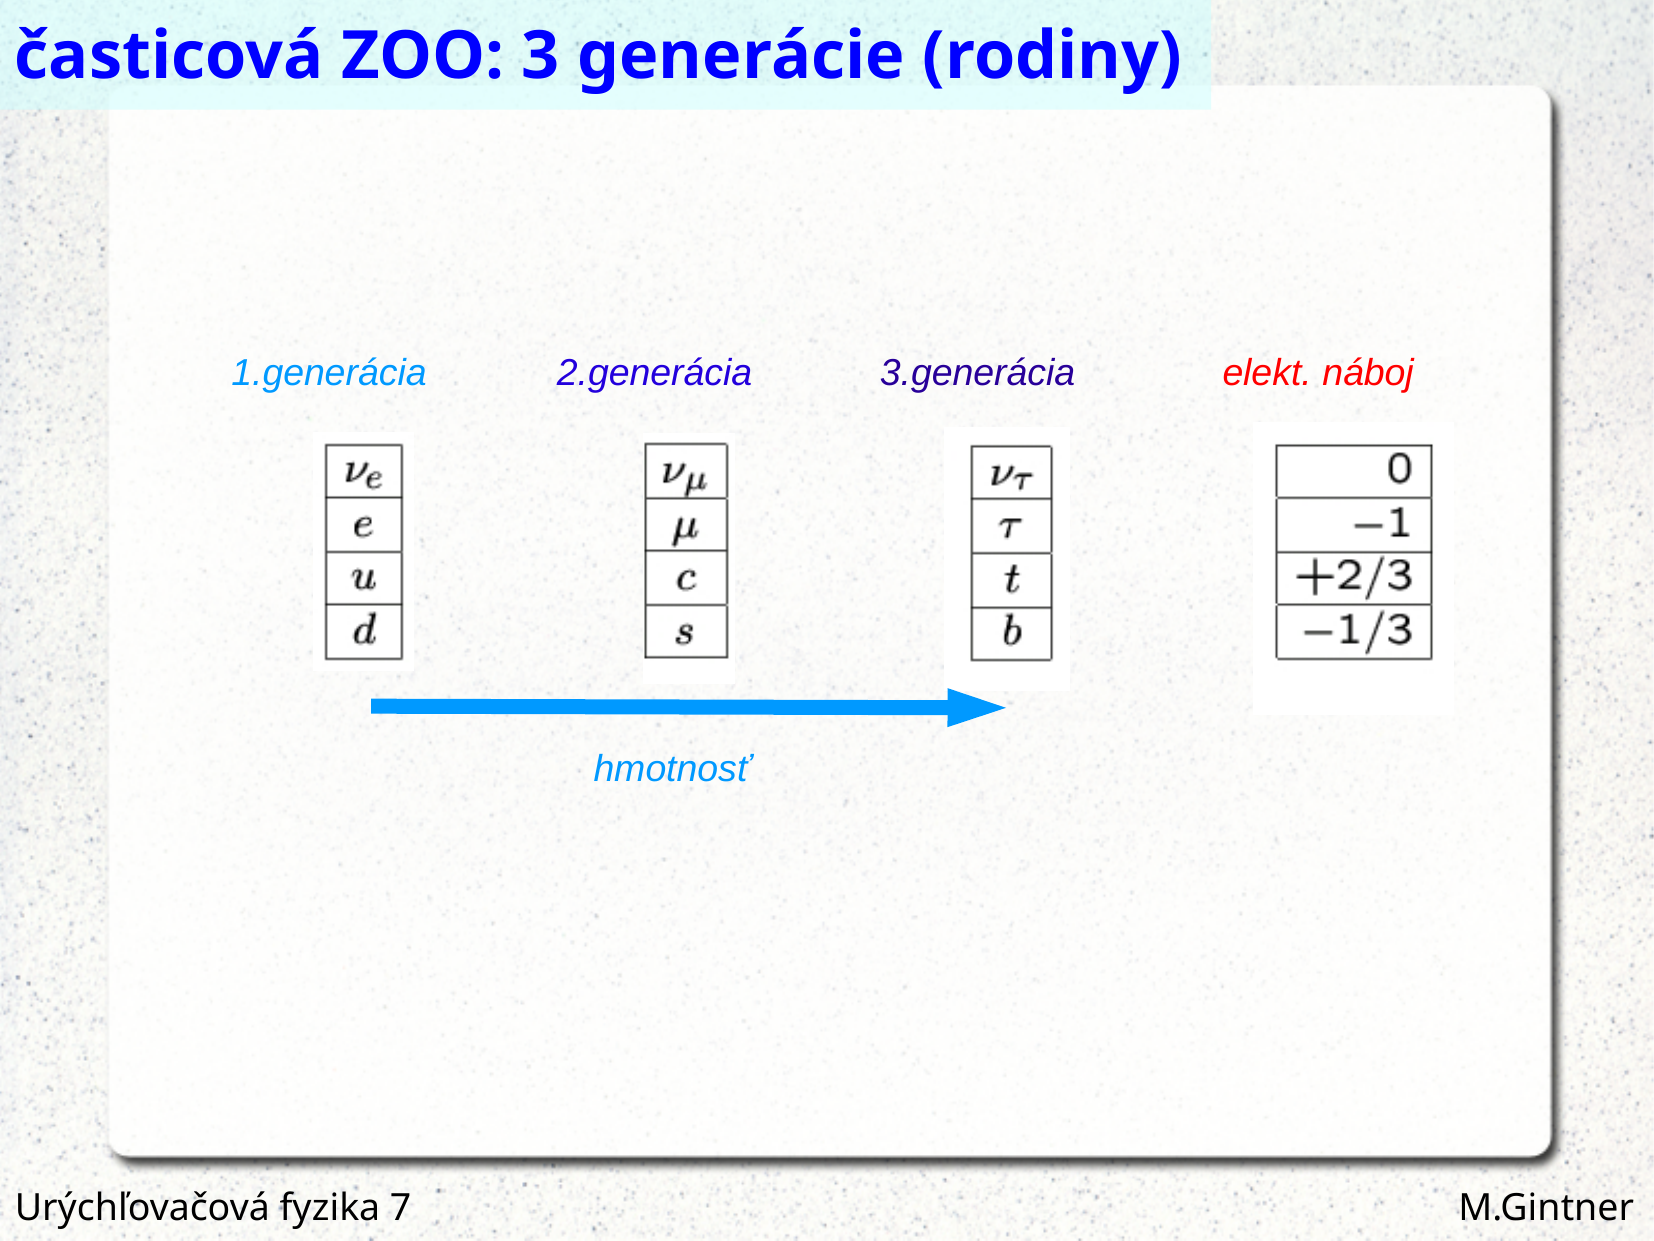

časticová ZOO: 3 generácie (rodiny)
1.generácia
2.generácia
3.generácia
elekt. náboj
hmotnosť
Urýchľovačová fyzika 7
M.Gintner